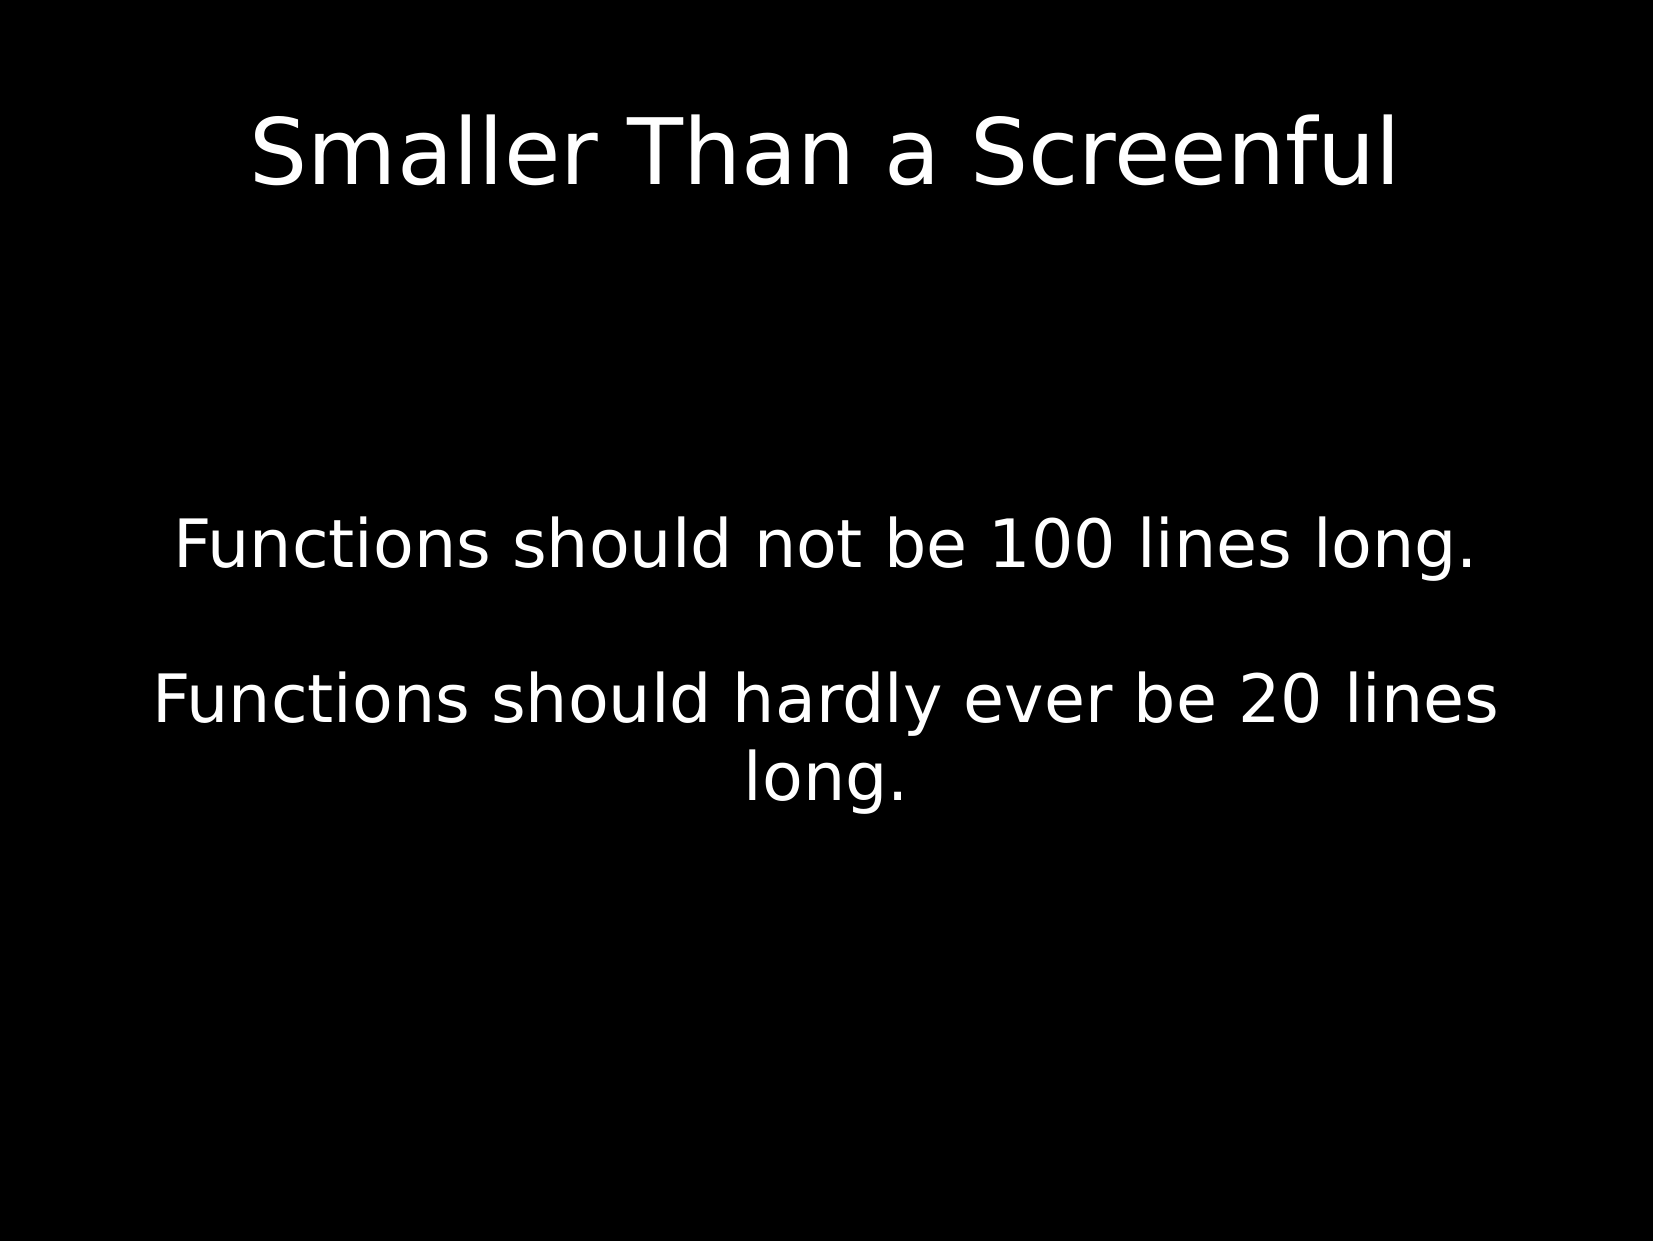

Smaller Than a Screenful
# Functions should not be 100 lines long.
Functions should hardly ever be 20 lines
long.